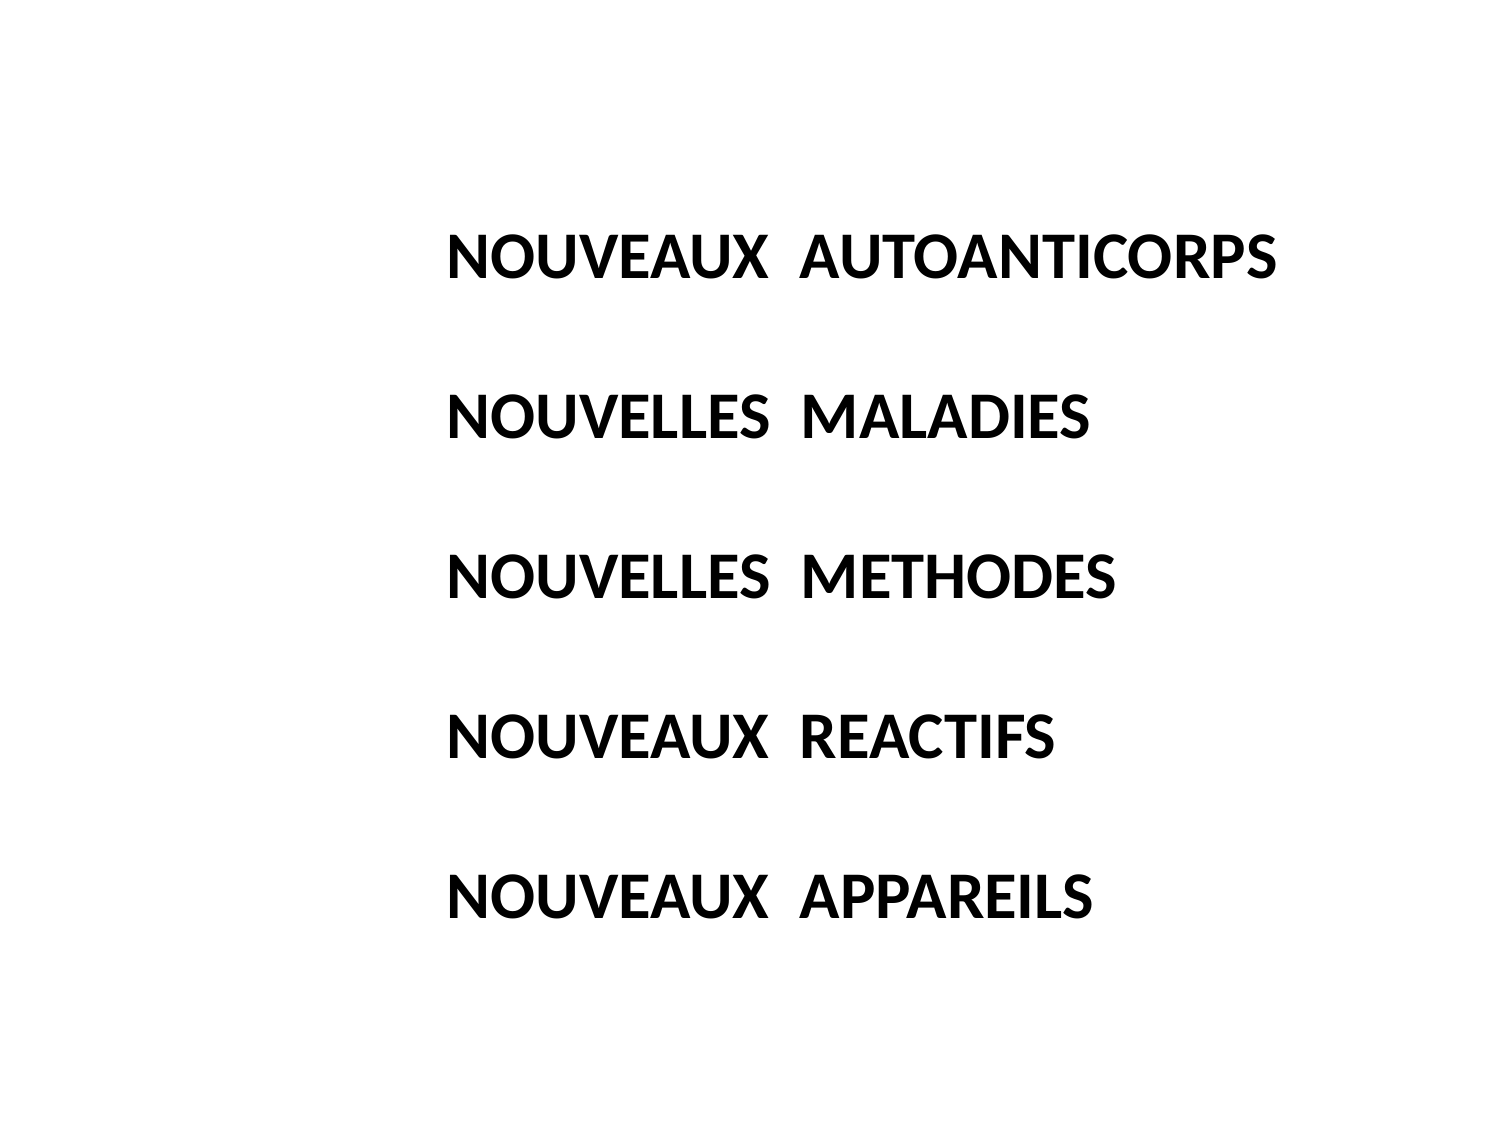

NOUVEAUX AUTOANTICORPS
NOUVELLES MALADIES
NOUVELLES METHODES
NOUVEAUX REACTIFS
NOUVEAUX APPAREILS